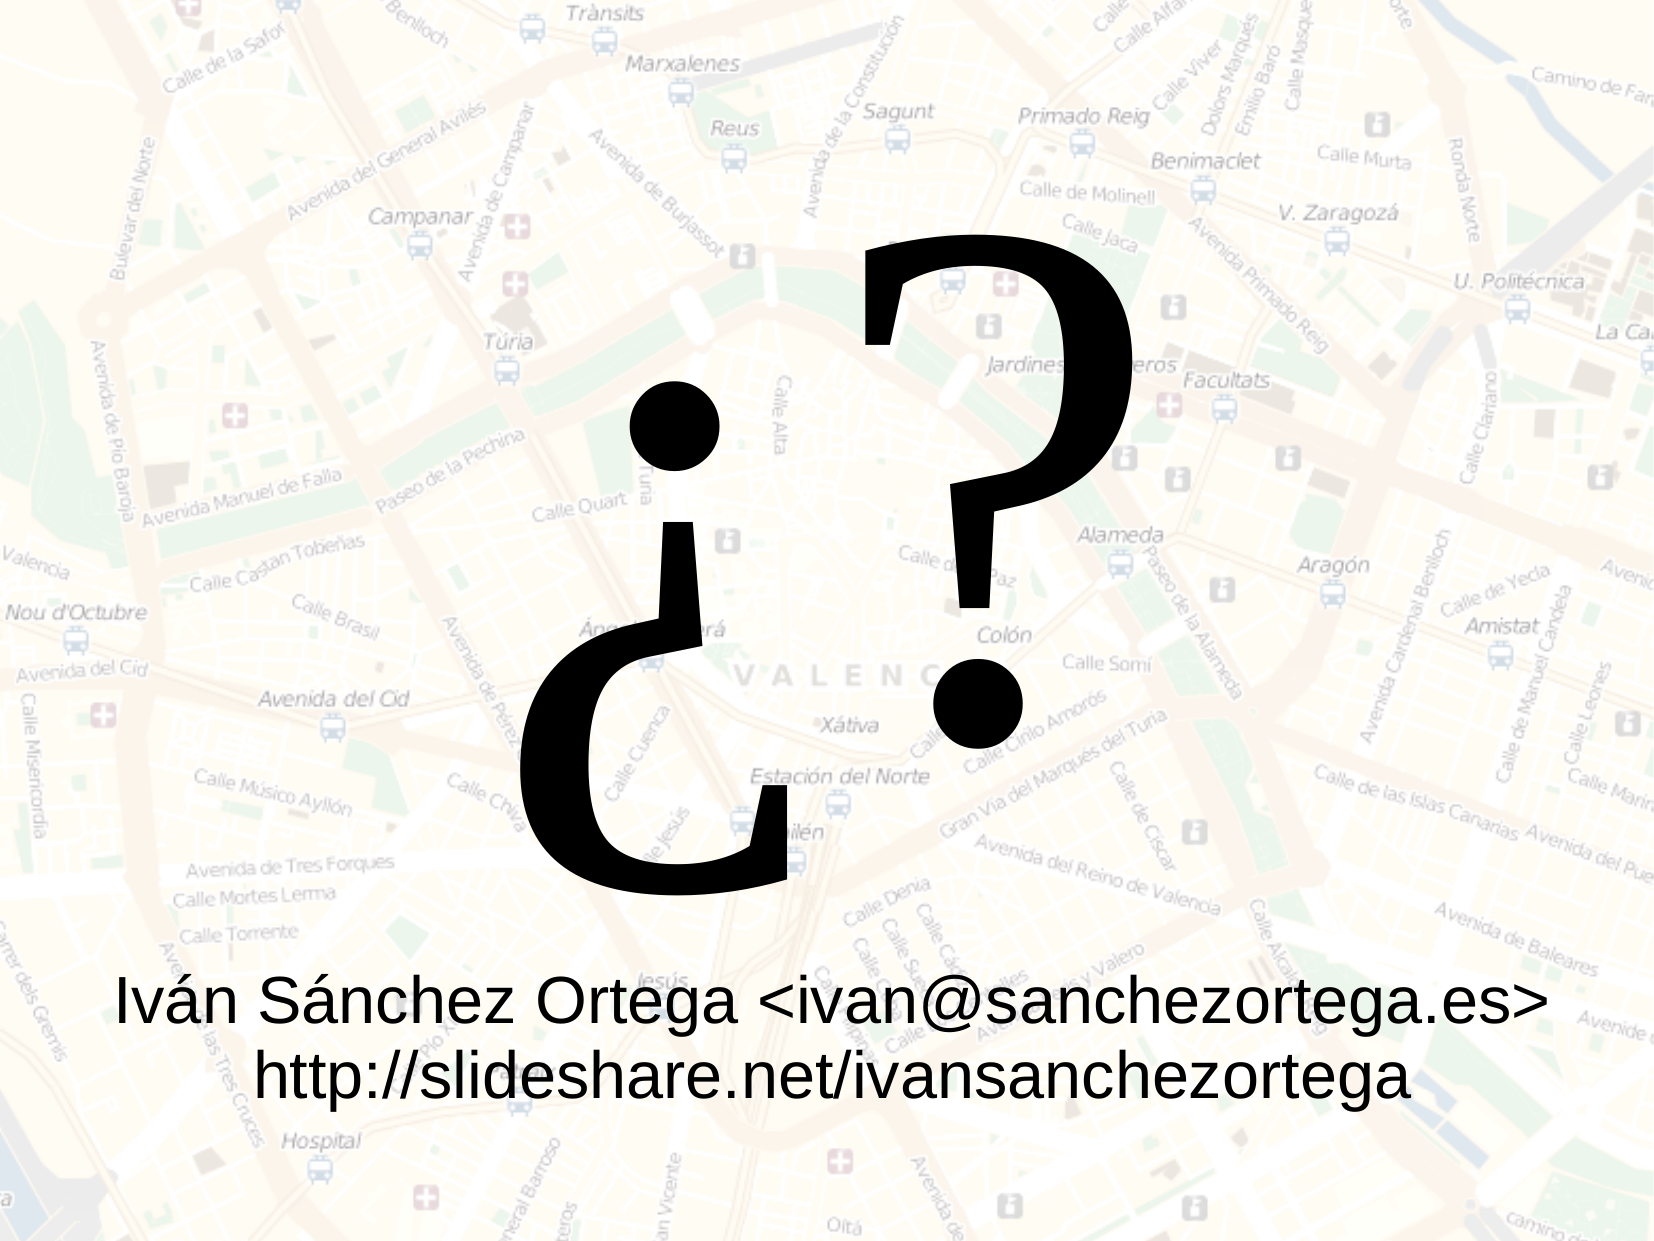

# ¿?
Iván Sánchez Ortega <ivan@sanchezortega.es>
http://slideshare.net/ivansanchezortega